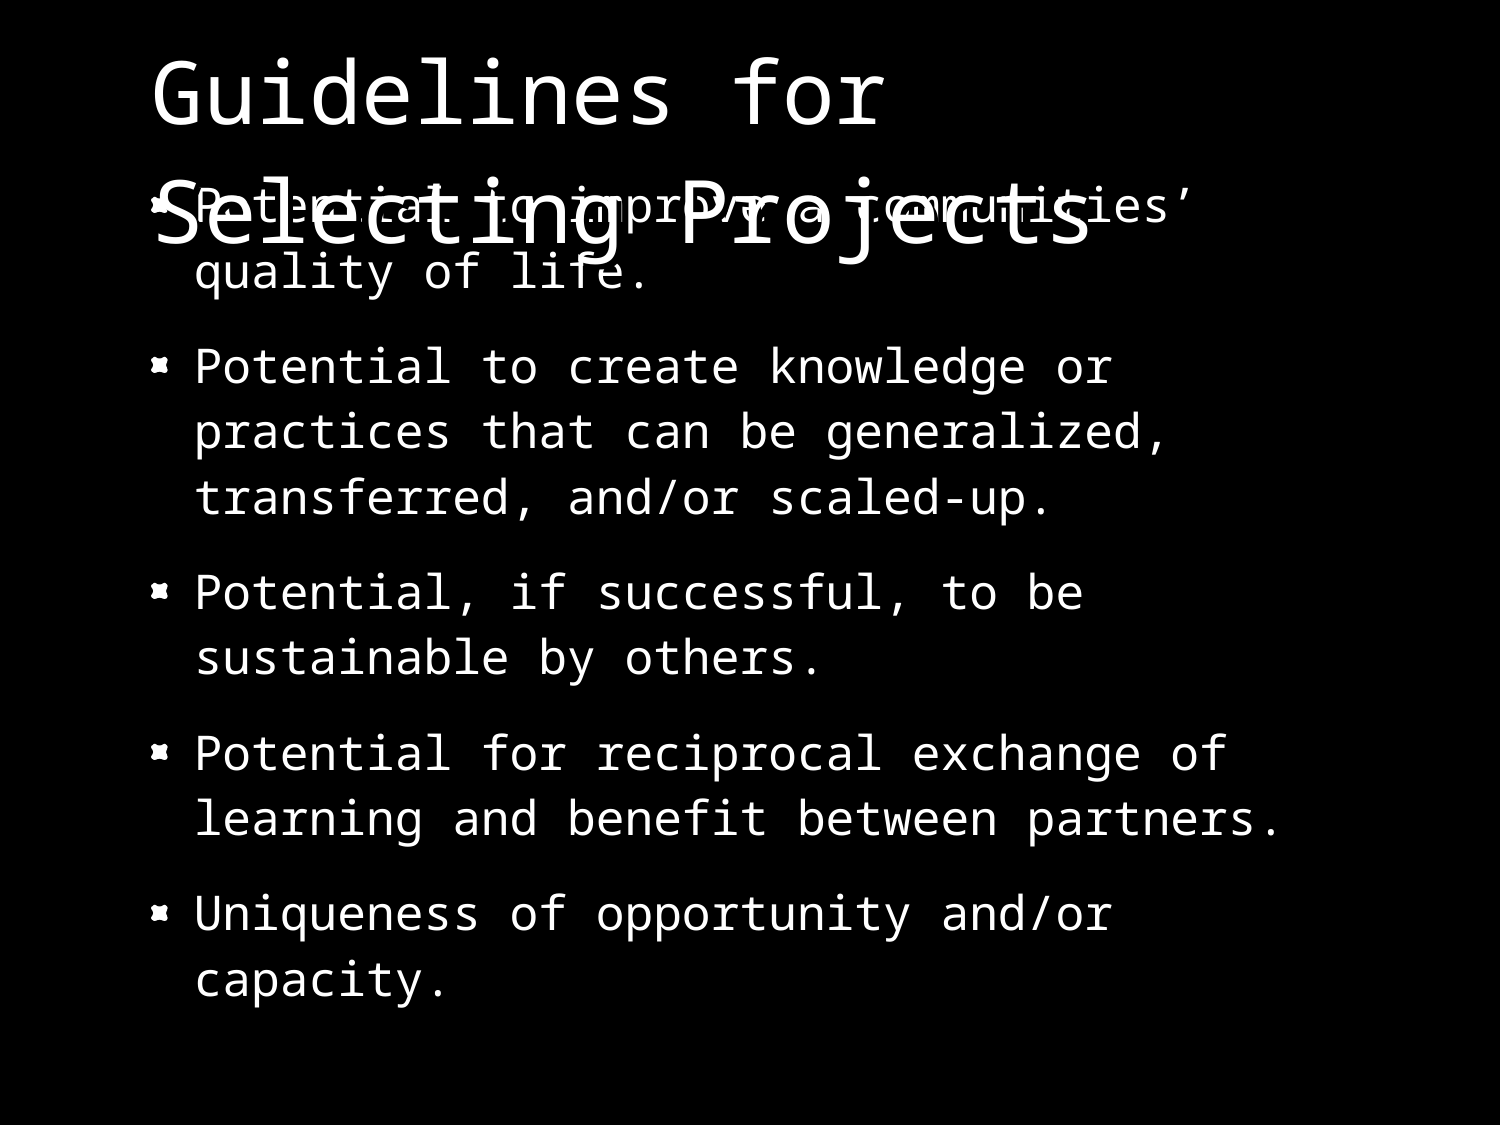

Guidelines for Selecting Projects
# Potential to improve a communities’ quality of life.
Potential to create knowledge or practices that can be generalized, transferred, and/or scaled-up.
Potential, if successful, to be sustainable by others.
Potential for reciprocal exchange of learning and benefit between partners.
Uniqueness of opportunity and/or capacity.